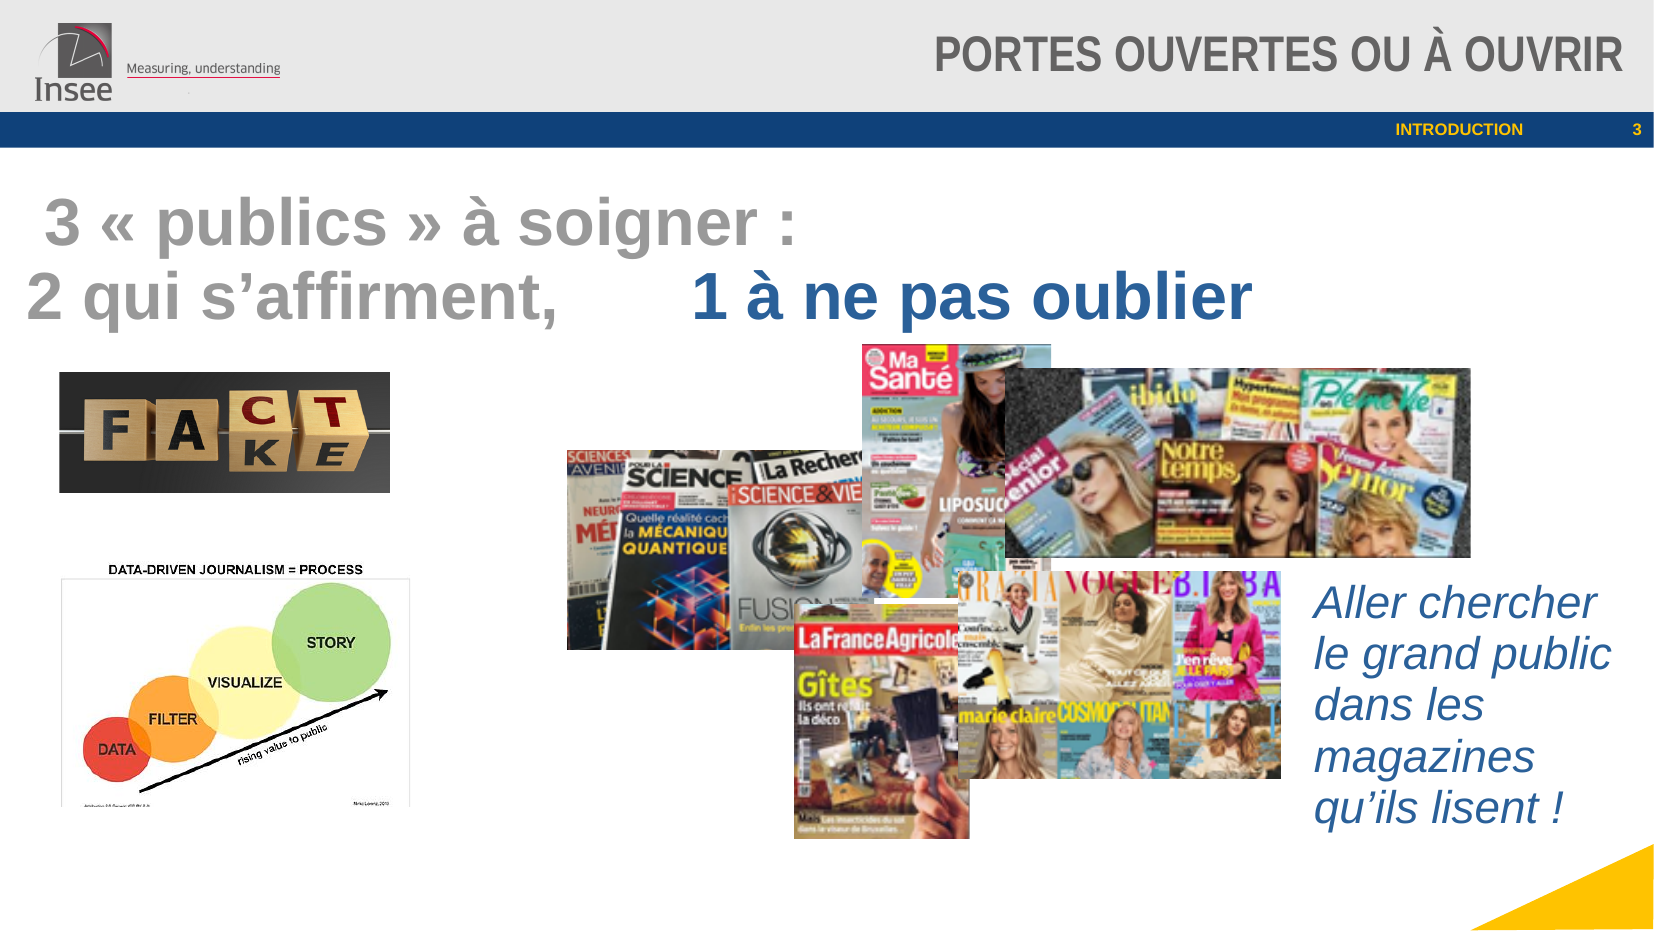

# Portes ouvertes ou à ouvrir
Introduction
3
3 « publics » à soigner :
2 qui s’affirment, 		1 à ne pas oublier
Aller chercher le grand public dans les magazines qu’ils lisent !